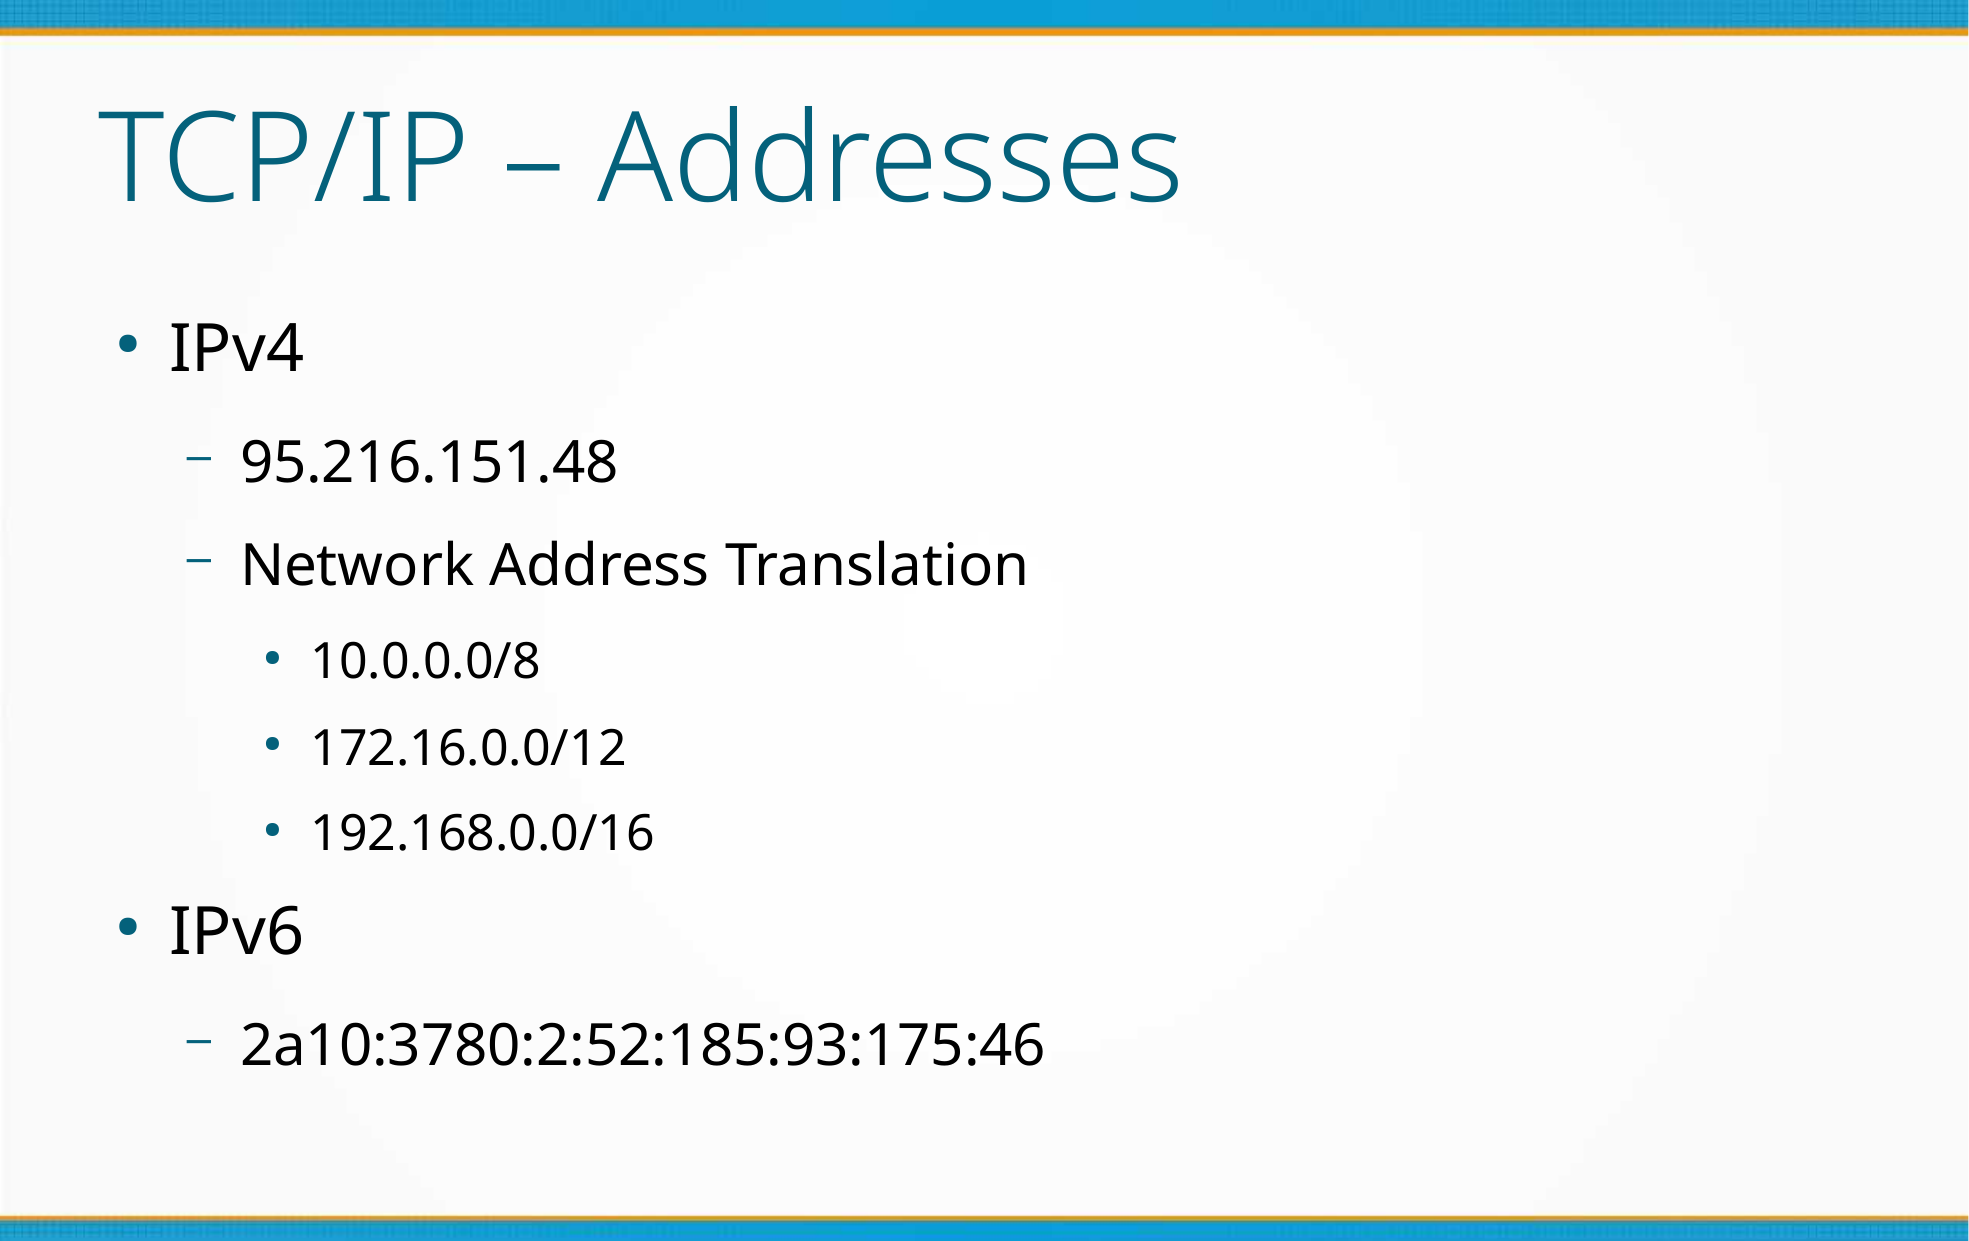

# TCP/IP – Addresses
IPv4
95.216.151.48
Network Address Translation
10.0.0.0/8
172.16.0.0/12
192.168.0.0/16
IPv6
2a10:3780:2:52:185:93:175:46